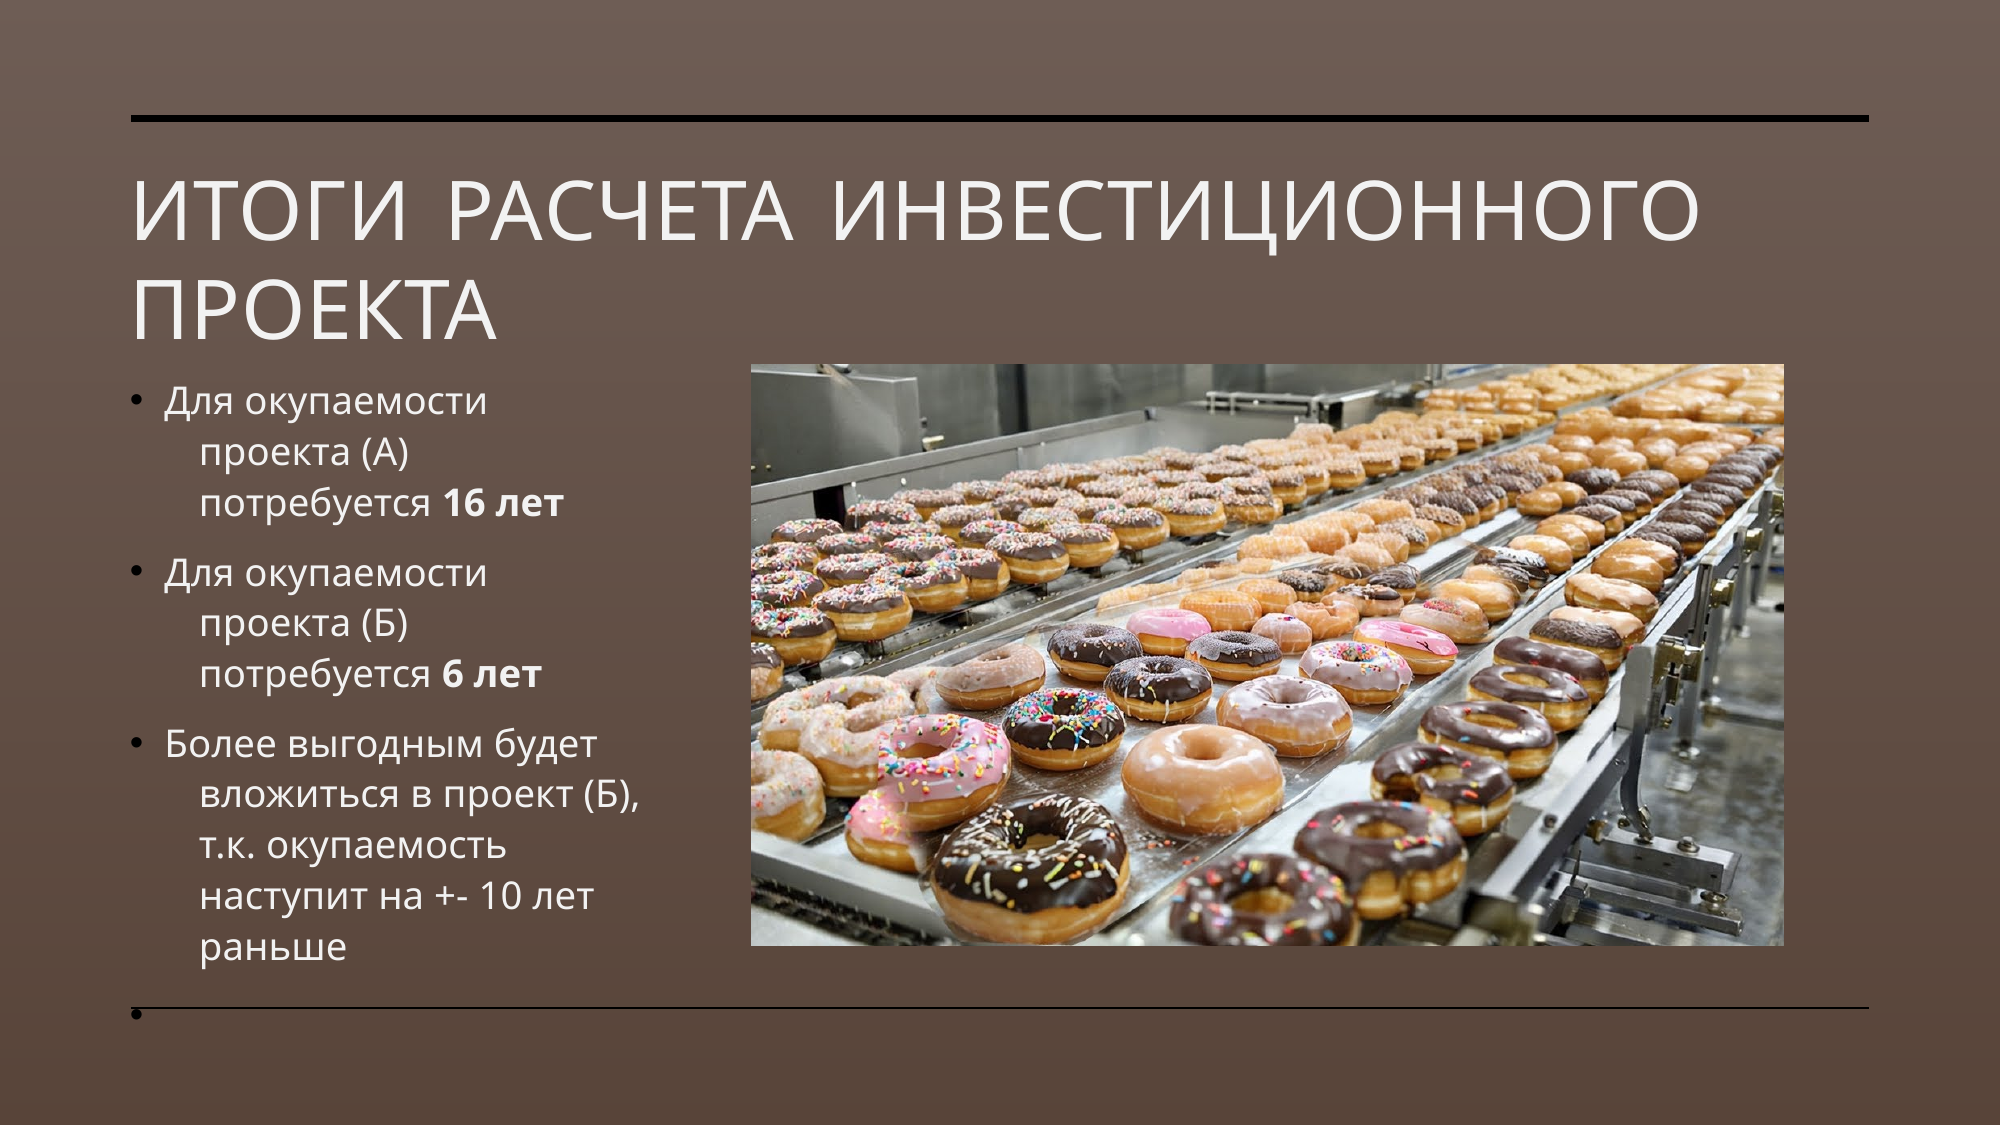

# Итоги расчета инвестиционного проекта
Для окупаемости проекта (А) потребуется 16 лет
Для окупаемости проекта (Б) потребуется 6 лет
Более выгодным будет вложиться в проект (Б), т.к. окупаемость наступит на +- 10 лет раньше